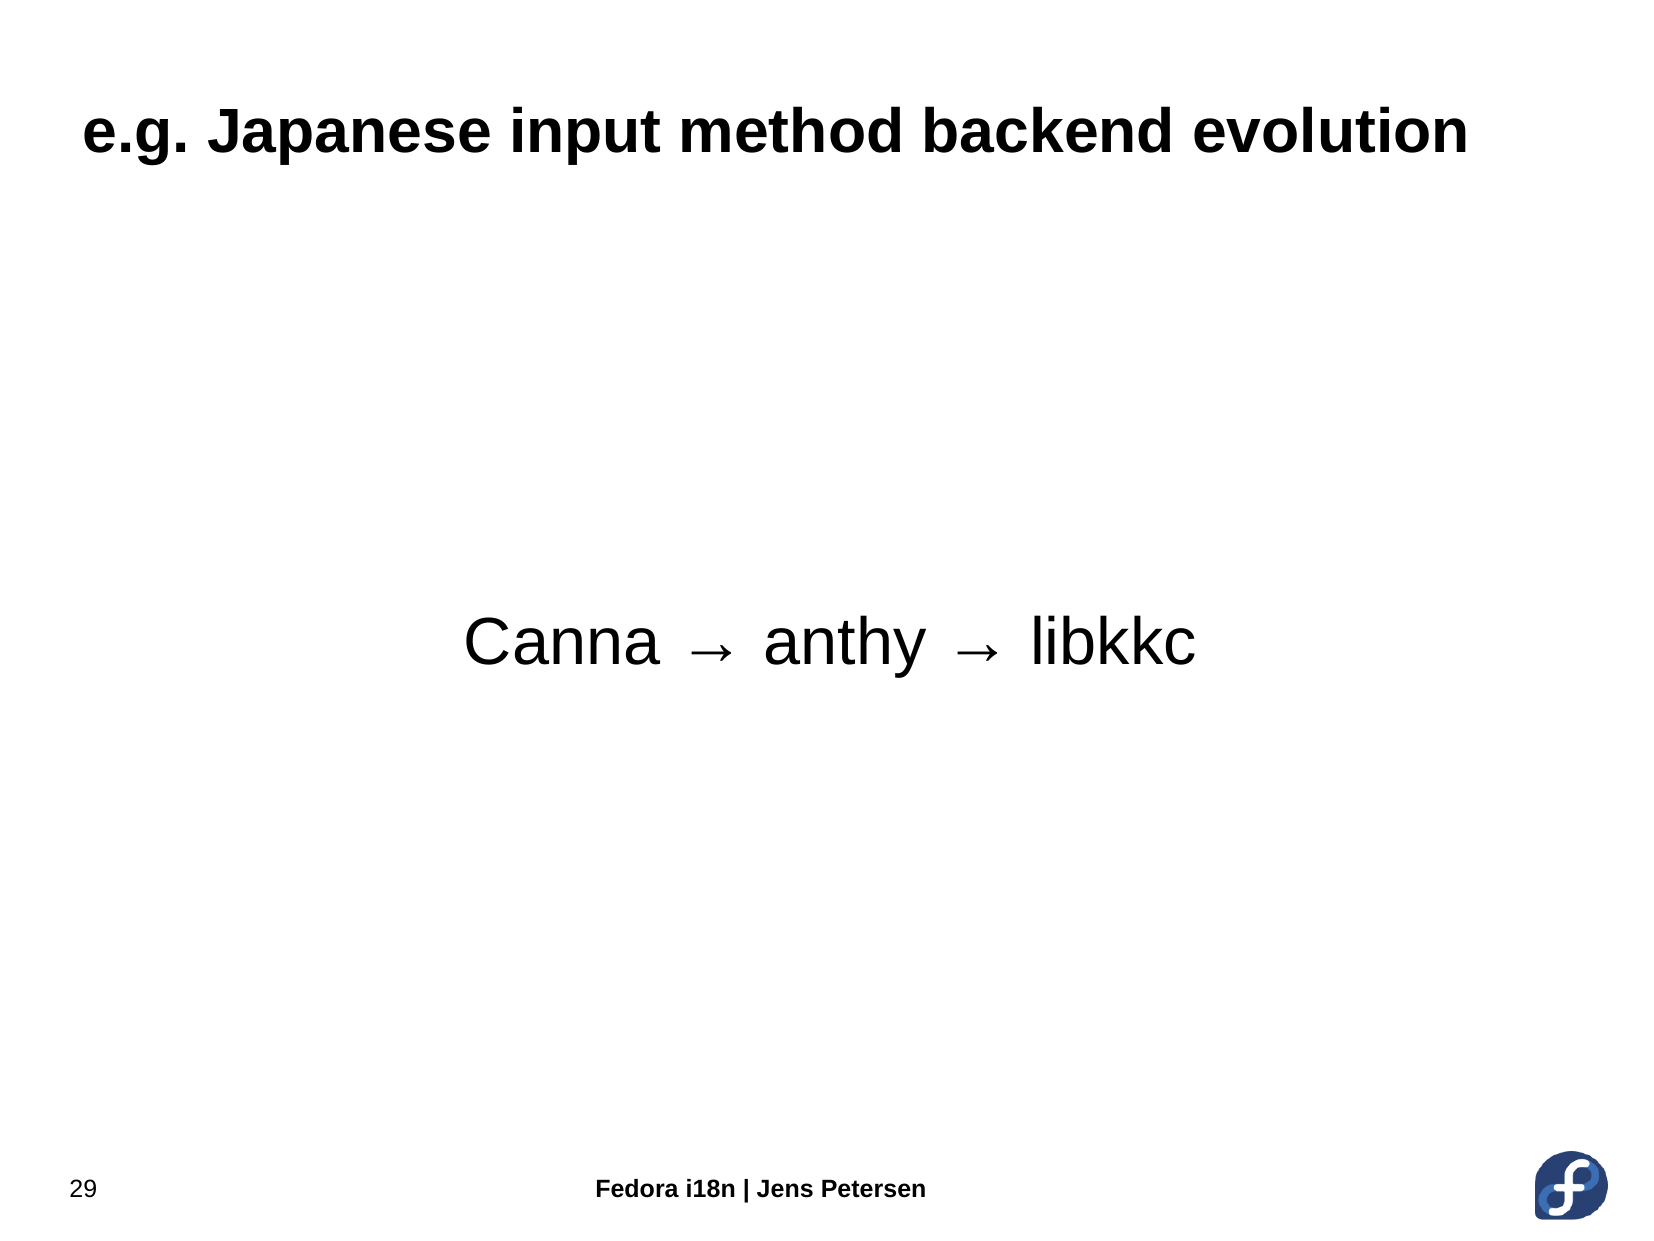

# e.g. Japanese input method backend evolution
Canna → anthy → libkkc